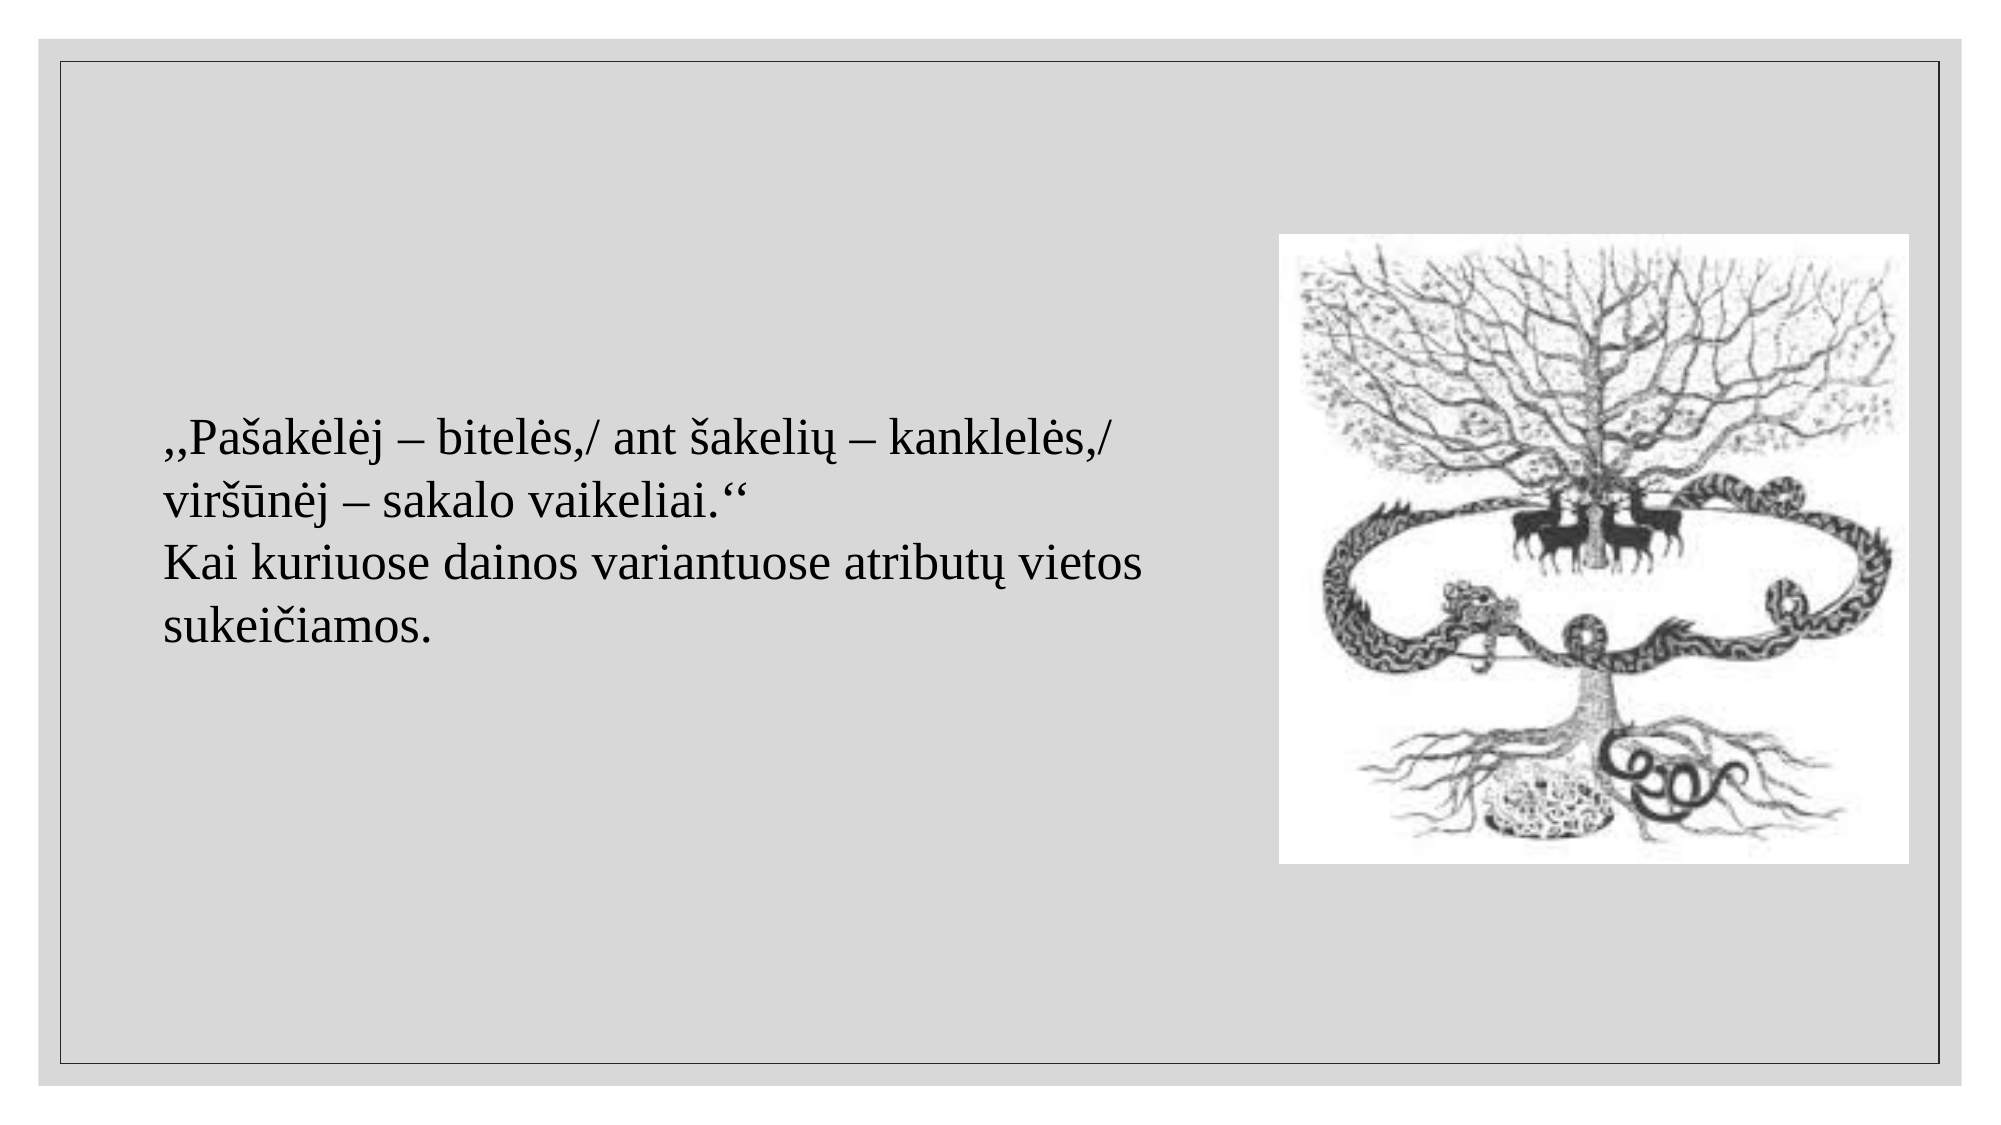

,,Pašakėlėj – bitelės,/ ant šakelių – kanklelės,/ viršūnėj – sakalo vaikeliai.‘‘
Kai kuriuose dainos variantuose atributų vietos sukeičiamos.